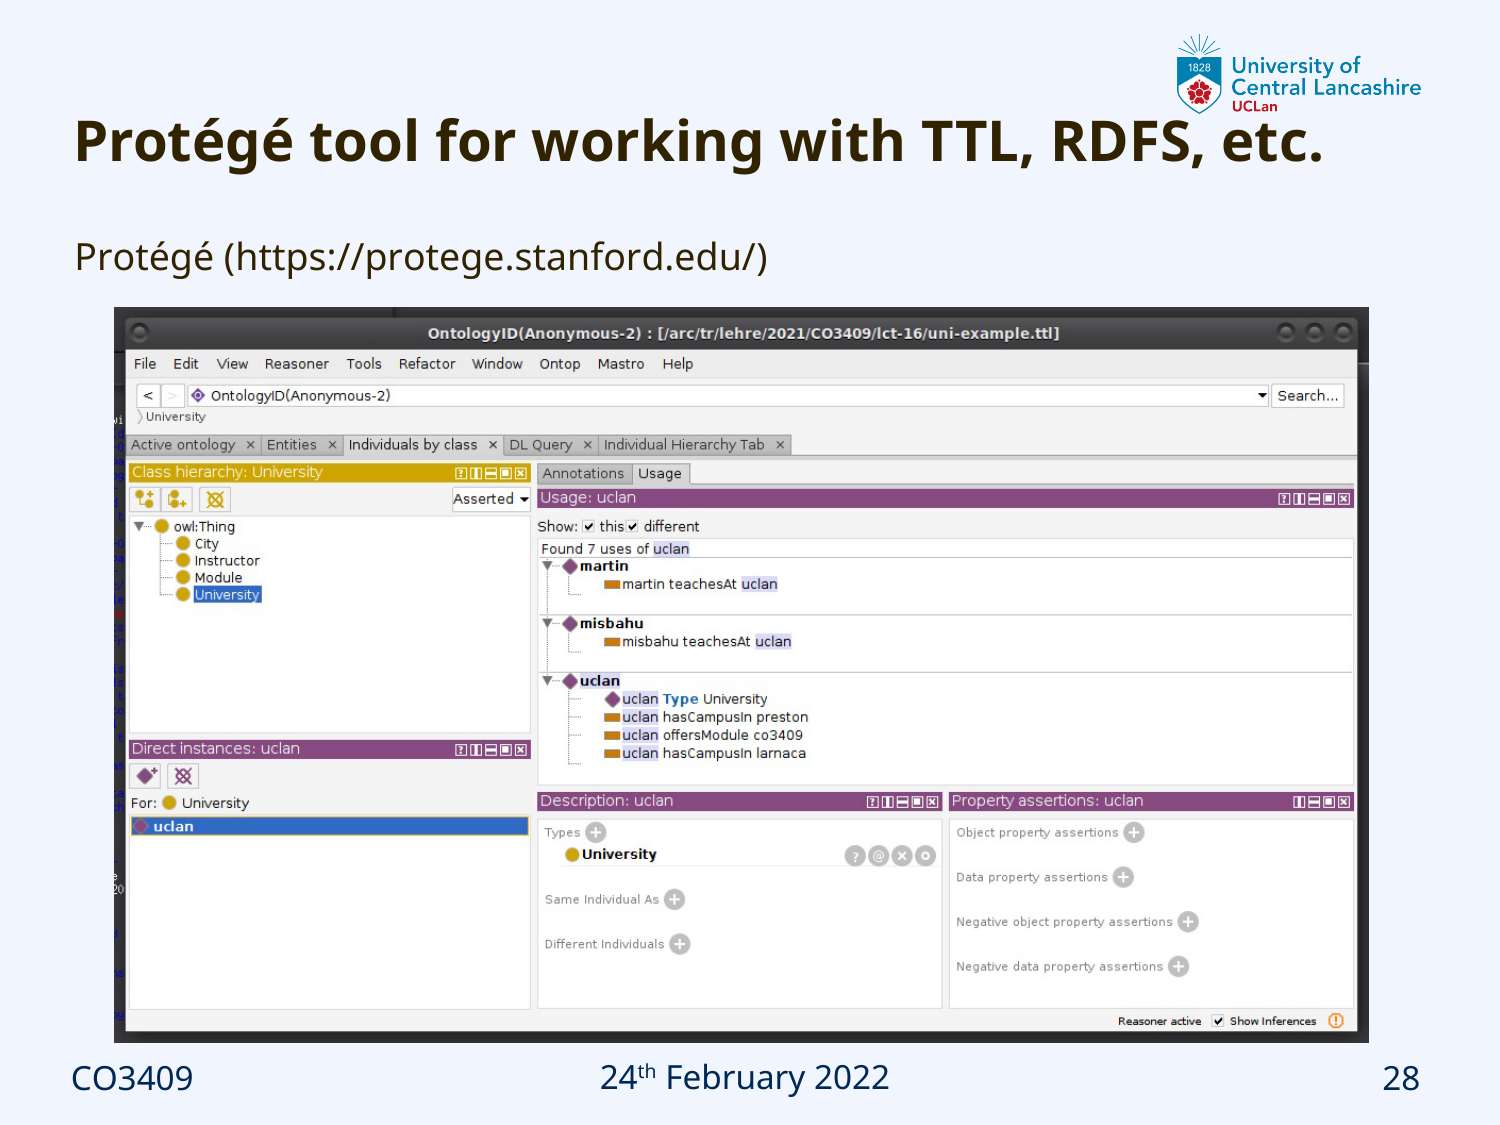

# Protégé tool for working with TTL, RDFS, etc.
Protégé (https://protege.stanford.edu/)